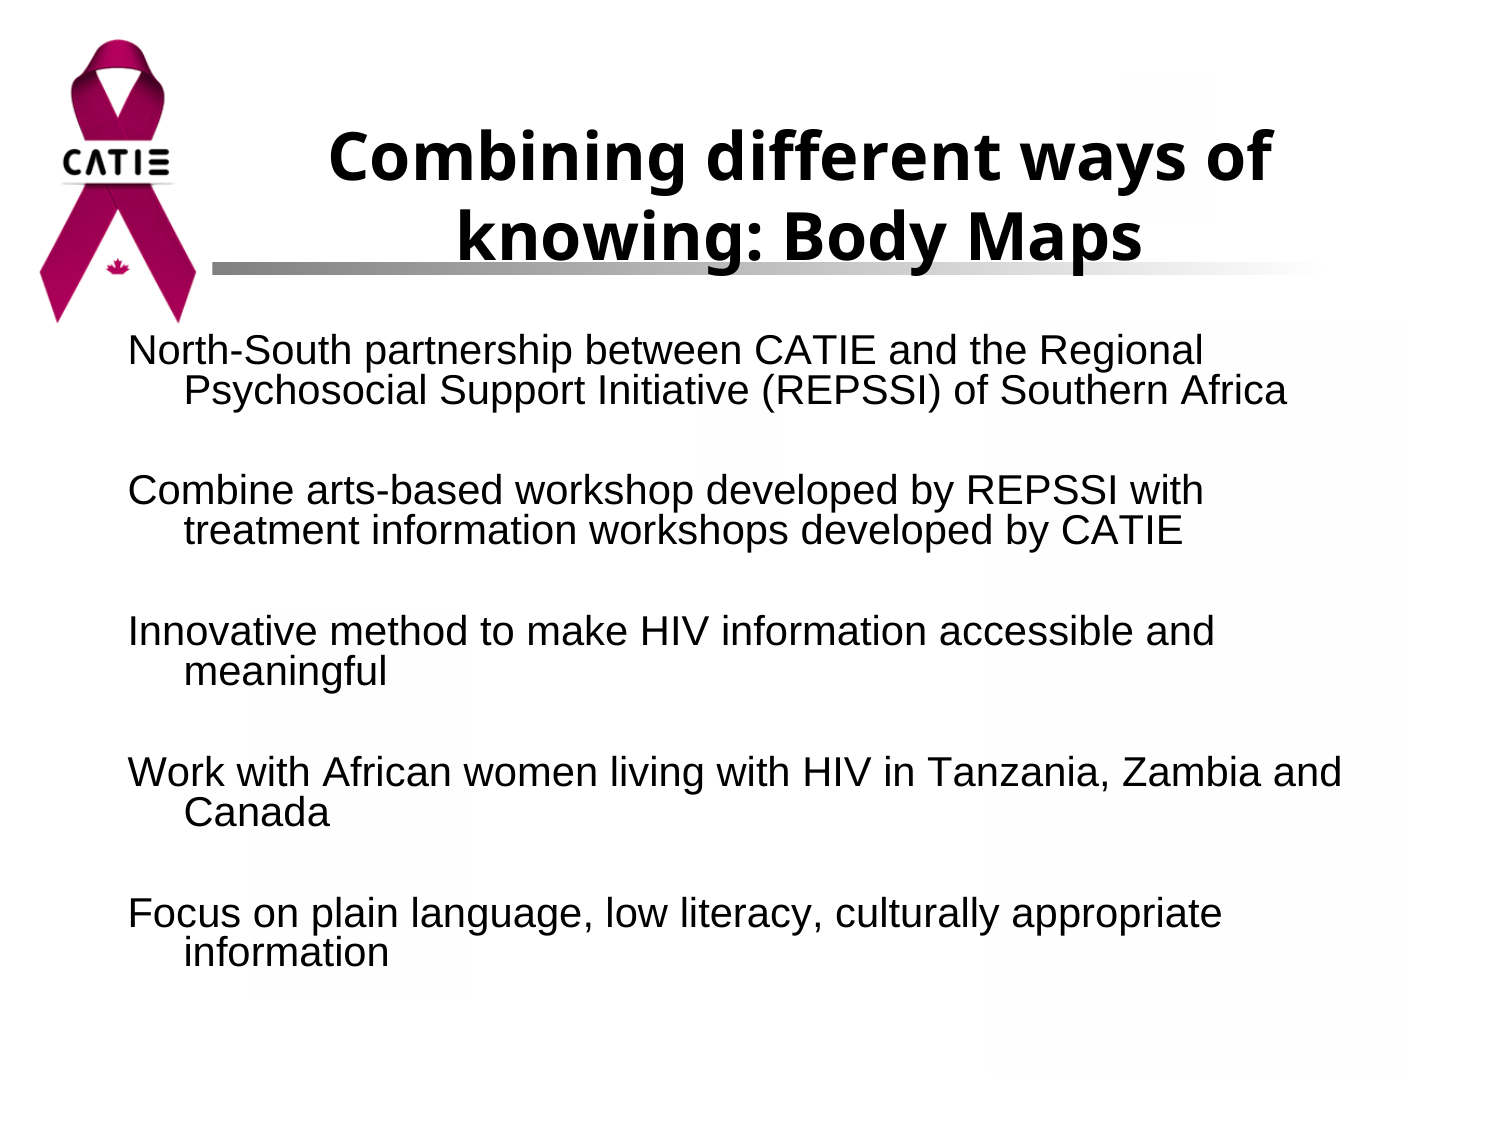

# Combining different ways of knowing: Body Maps
North-South partnership between CATIE and the Regional Psychosocial Support Initiative (REPSSI) of Southern Africa
Combine arts-based workshop developed by REPSSI with treatment information workshops developed by CATIE
Innovative method to make HIV information accessible and meaningful
Work with African women living with HIV in Tanzania, Zambia and Canada
Focus on plain language, low literacy, culturally appropriate information